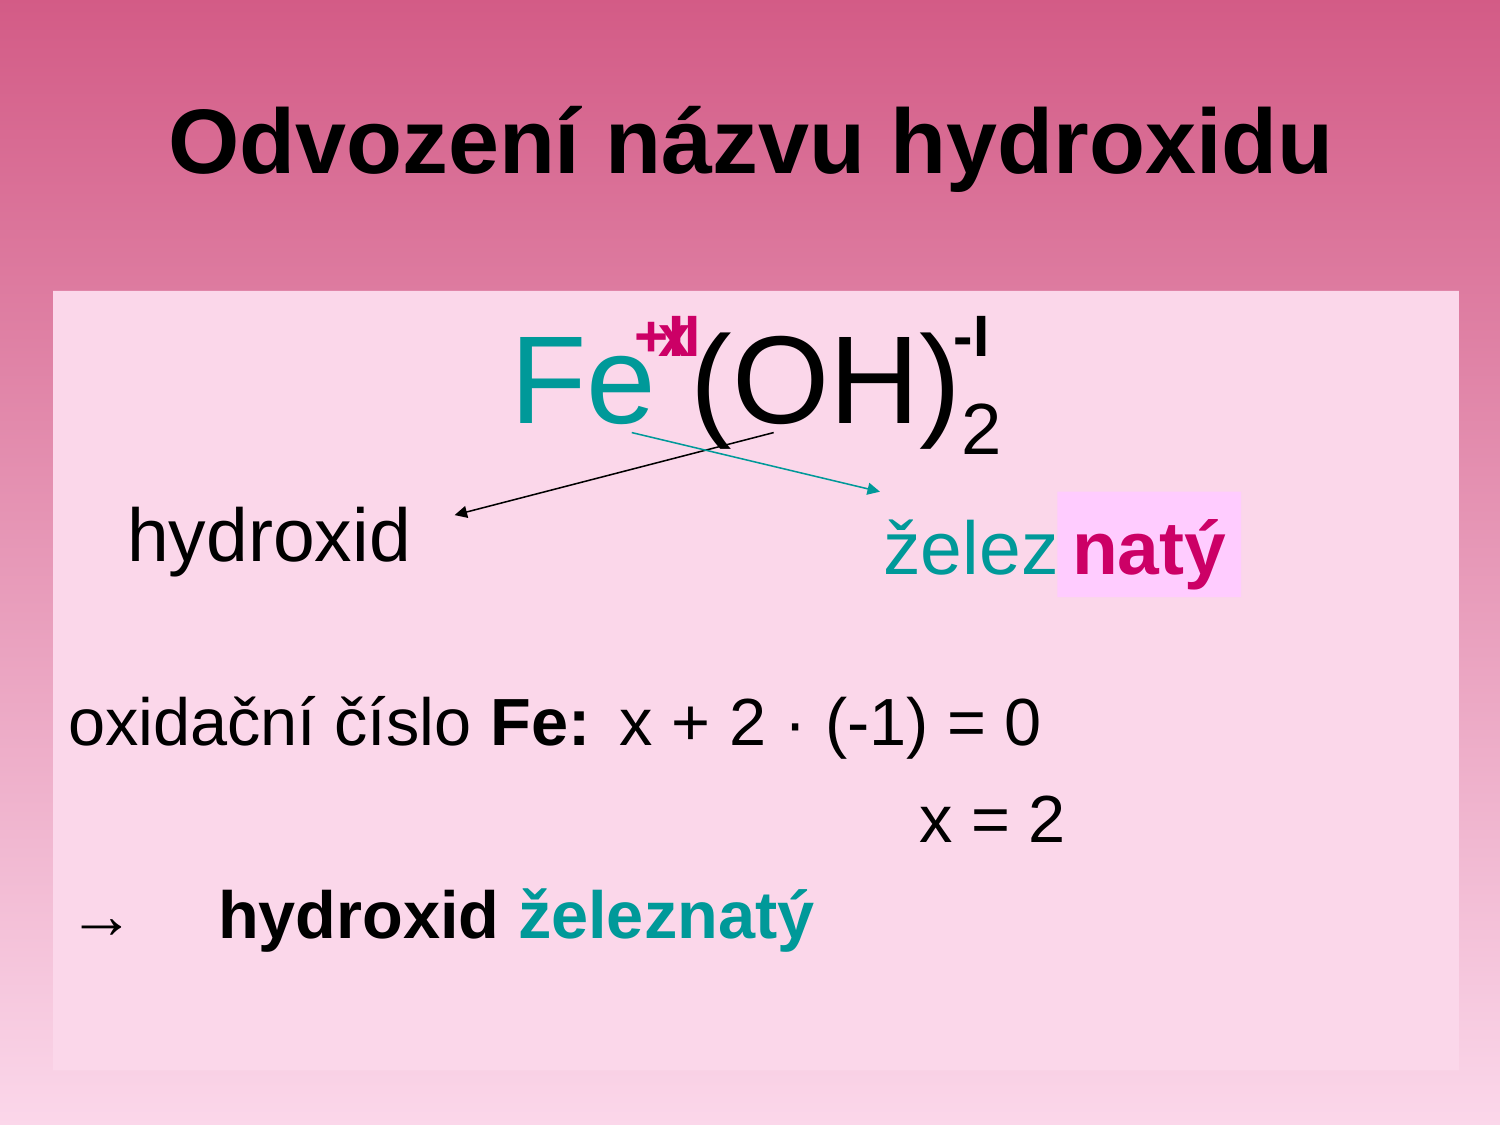

# Odvození názvu hydroxidu
Fe (OH)2
oxidační číslo Fe: x + 2 · (-1) = 0
 x = 2
→	hydroxid železnatý
+II
x
-I
hydroxid
želez ....
natý